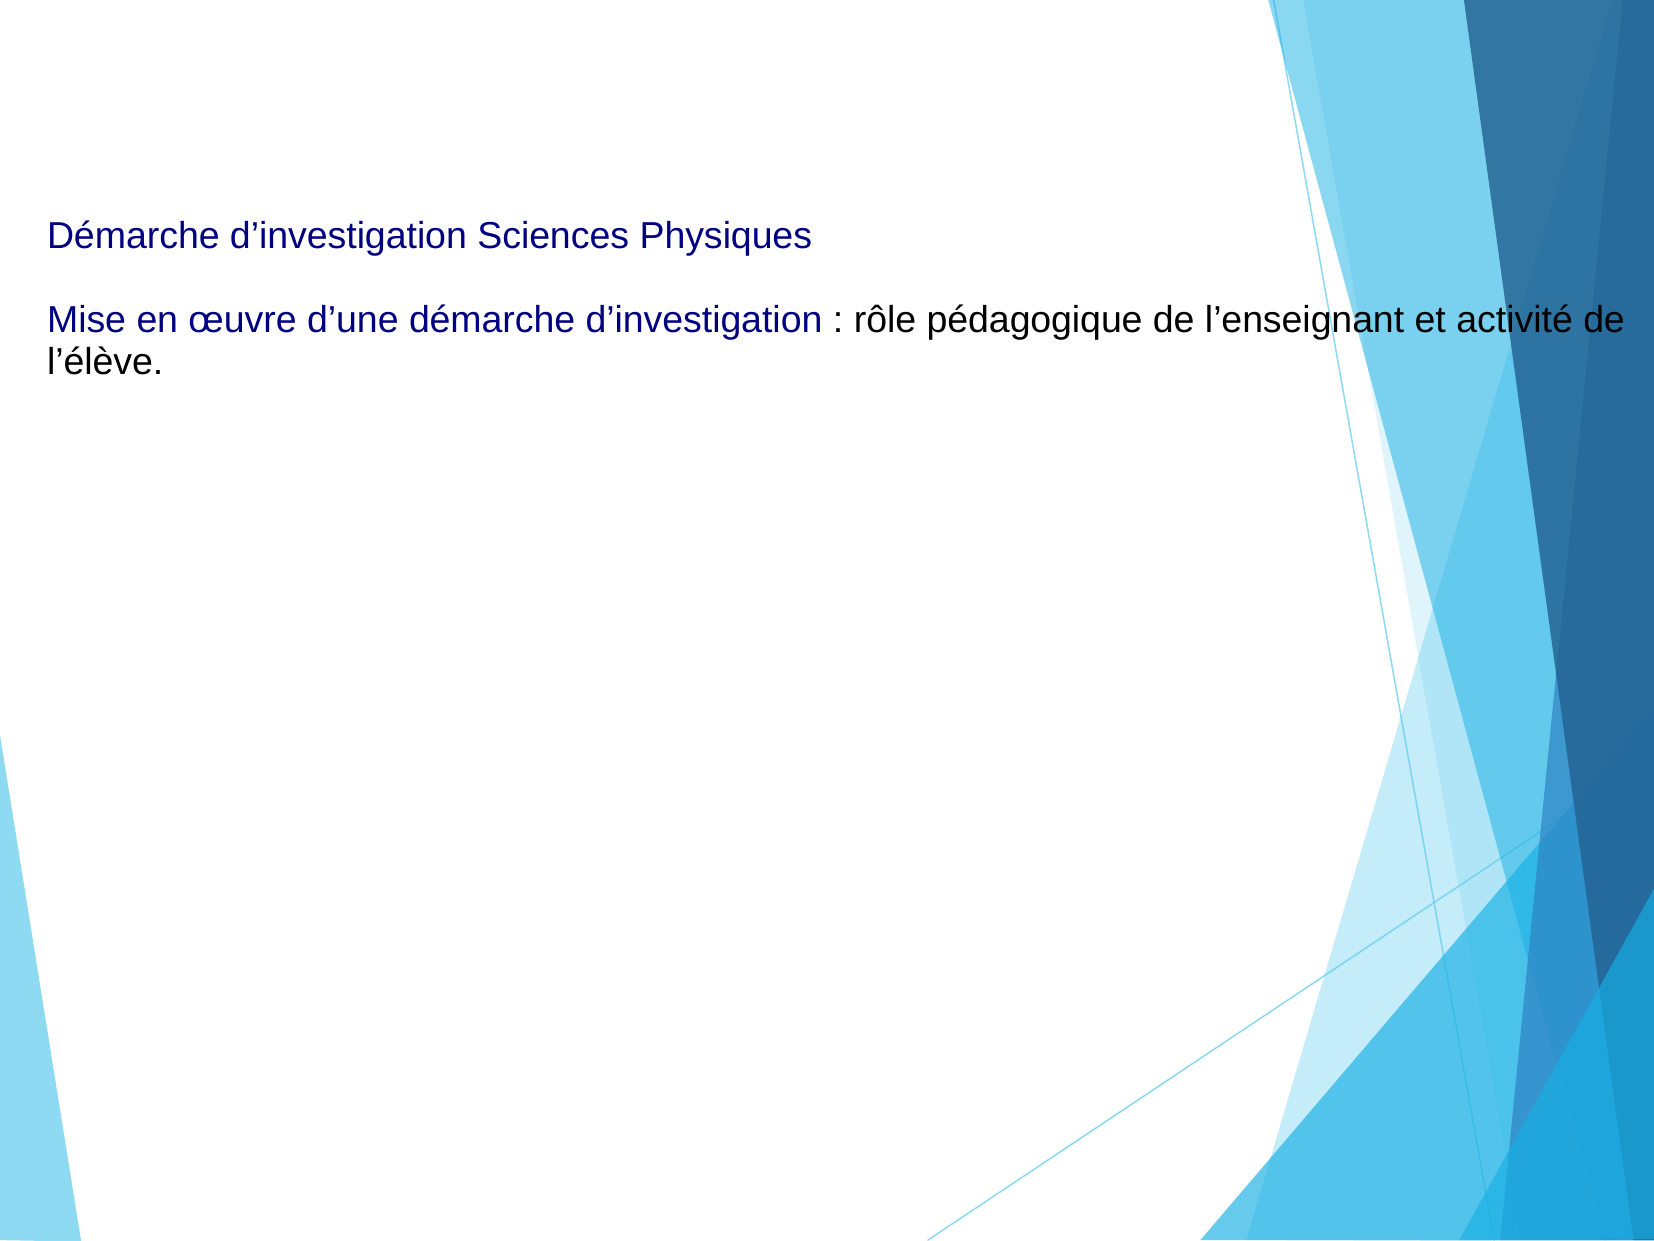

Démarche d’investigation Sciences Physiques
Mise en œuvre d’une démarche d’investigation : rôle pédagogique de l’enseignant et activité de l’élève.